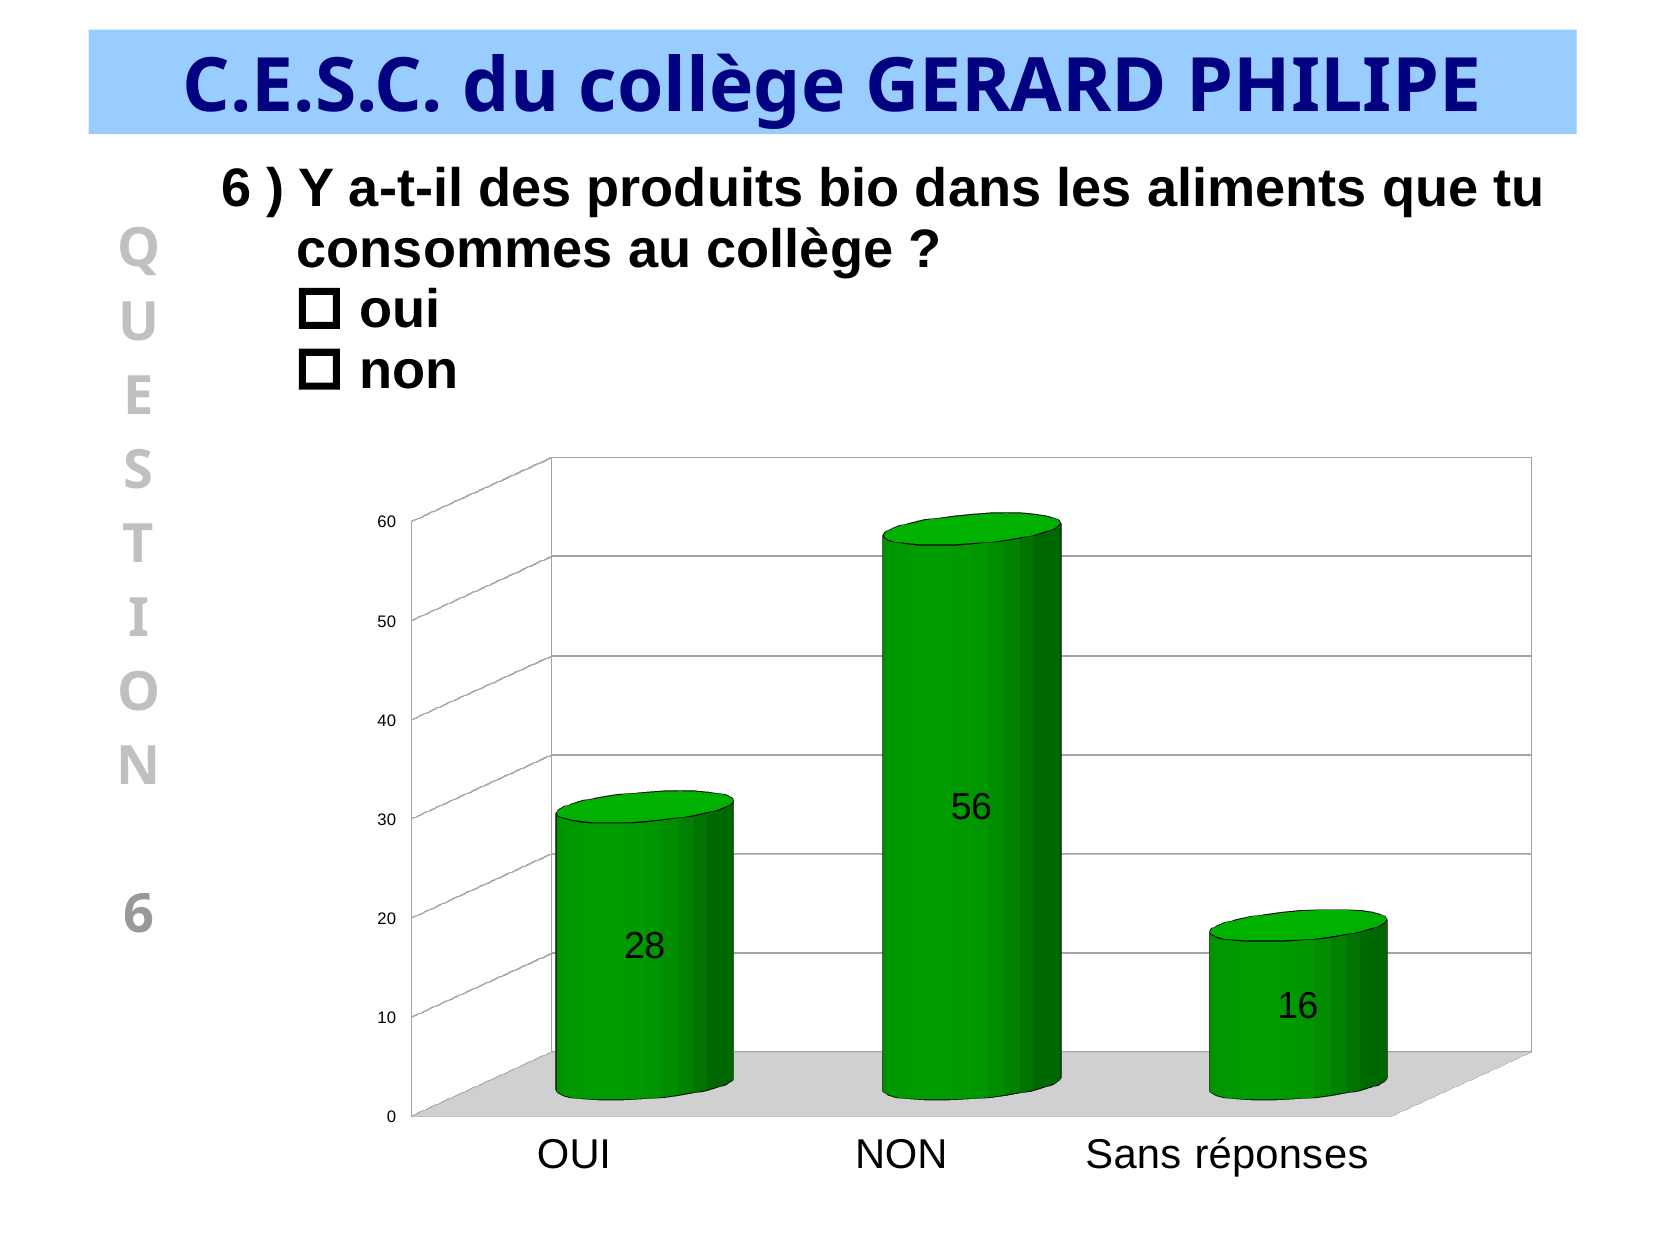

# C.E.S.C. du collège GERARD PHILIPE
6 ) Y a-t-il des produits bio dans les aliments que tu
 consommes au collège ?
	 oui
	 non
Q
U
E
S
T
I
O
N
6
[unsupported chart]